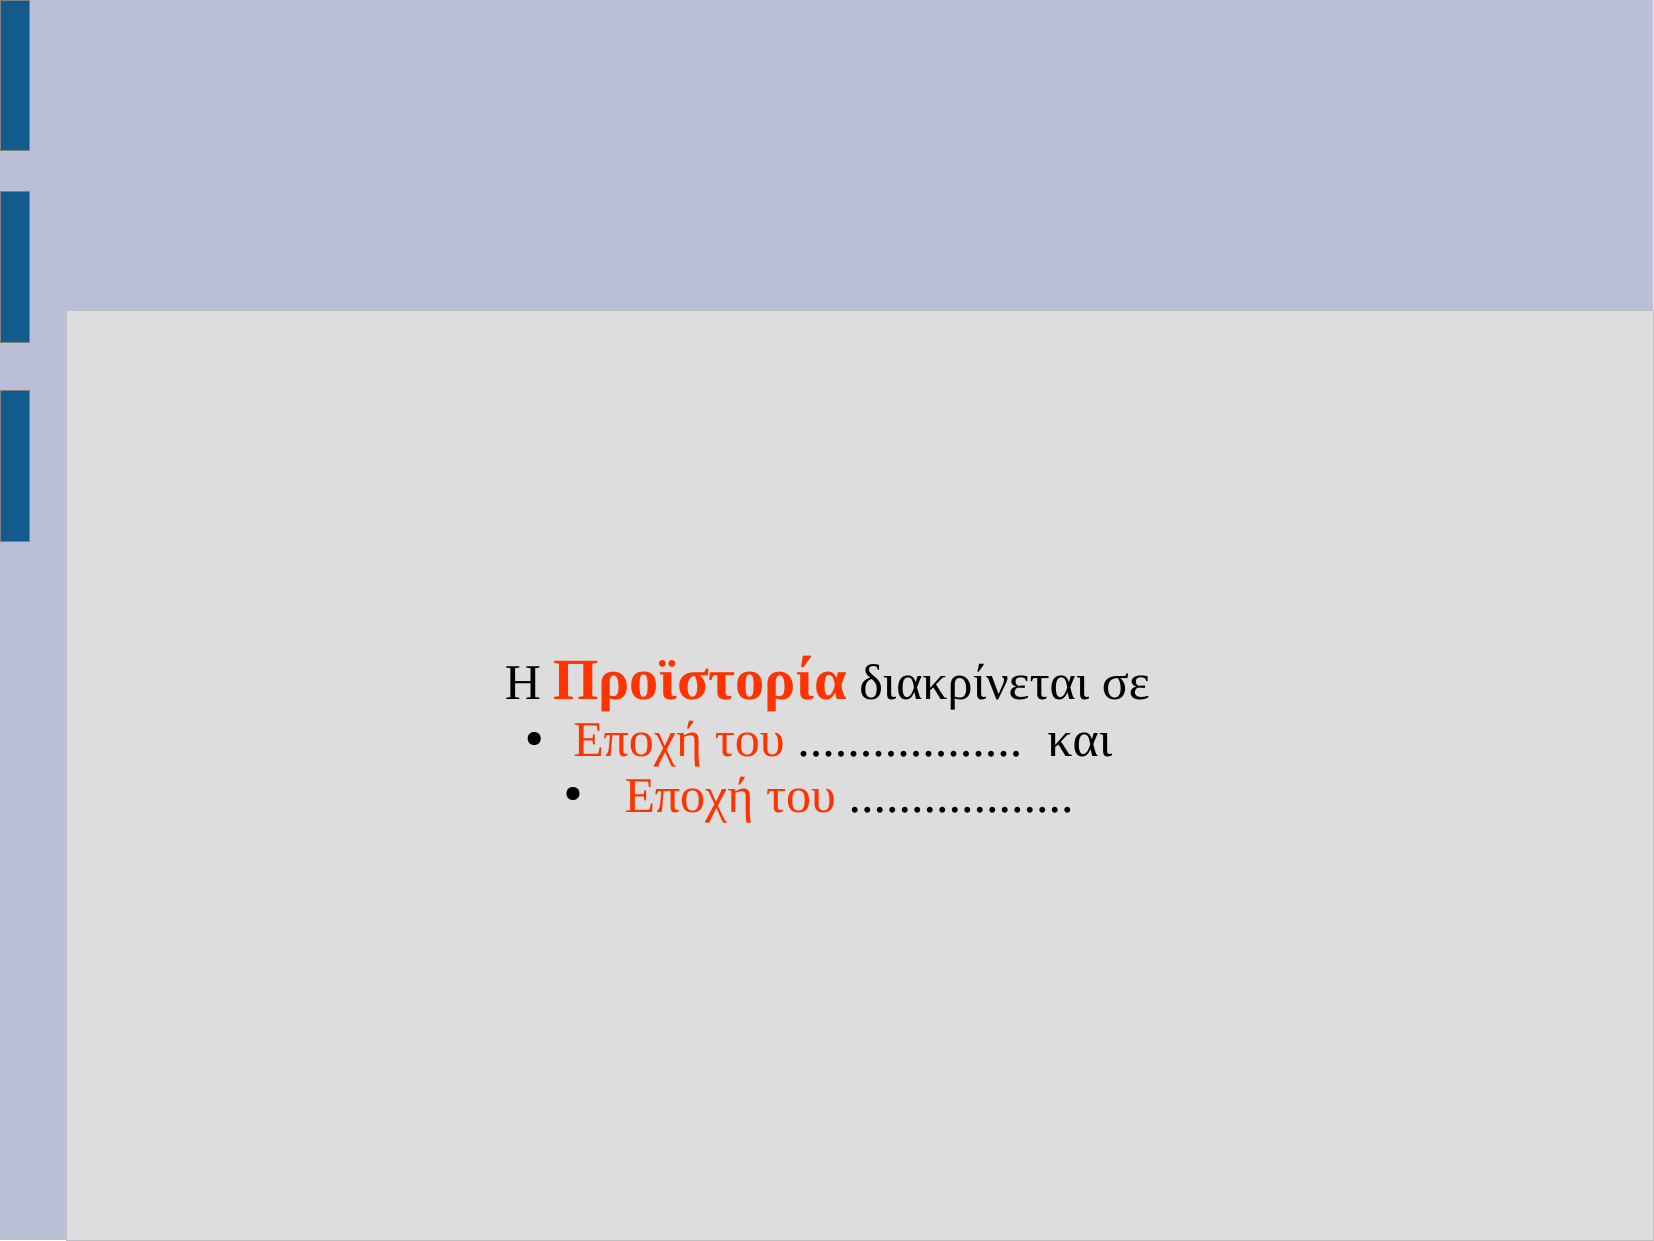

#
Η Προϊστορία διακρίνεται σε
 Εποχή του .................. και
 Εποχή του ..................